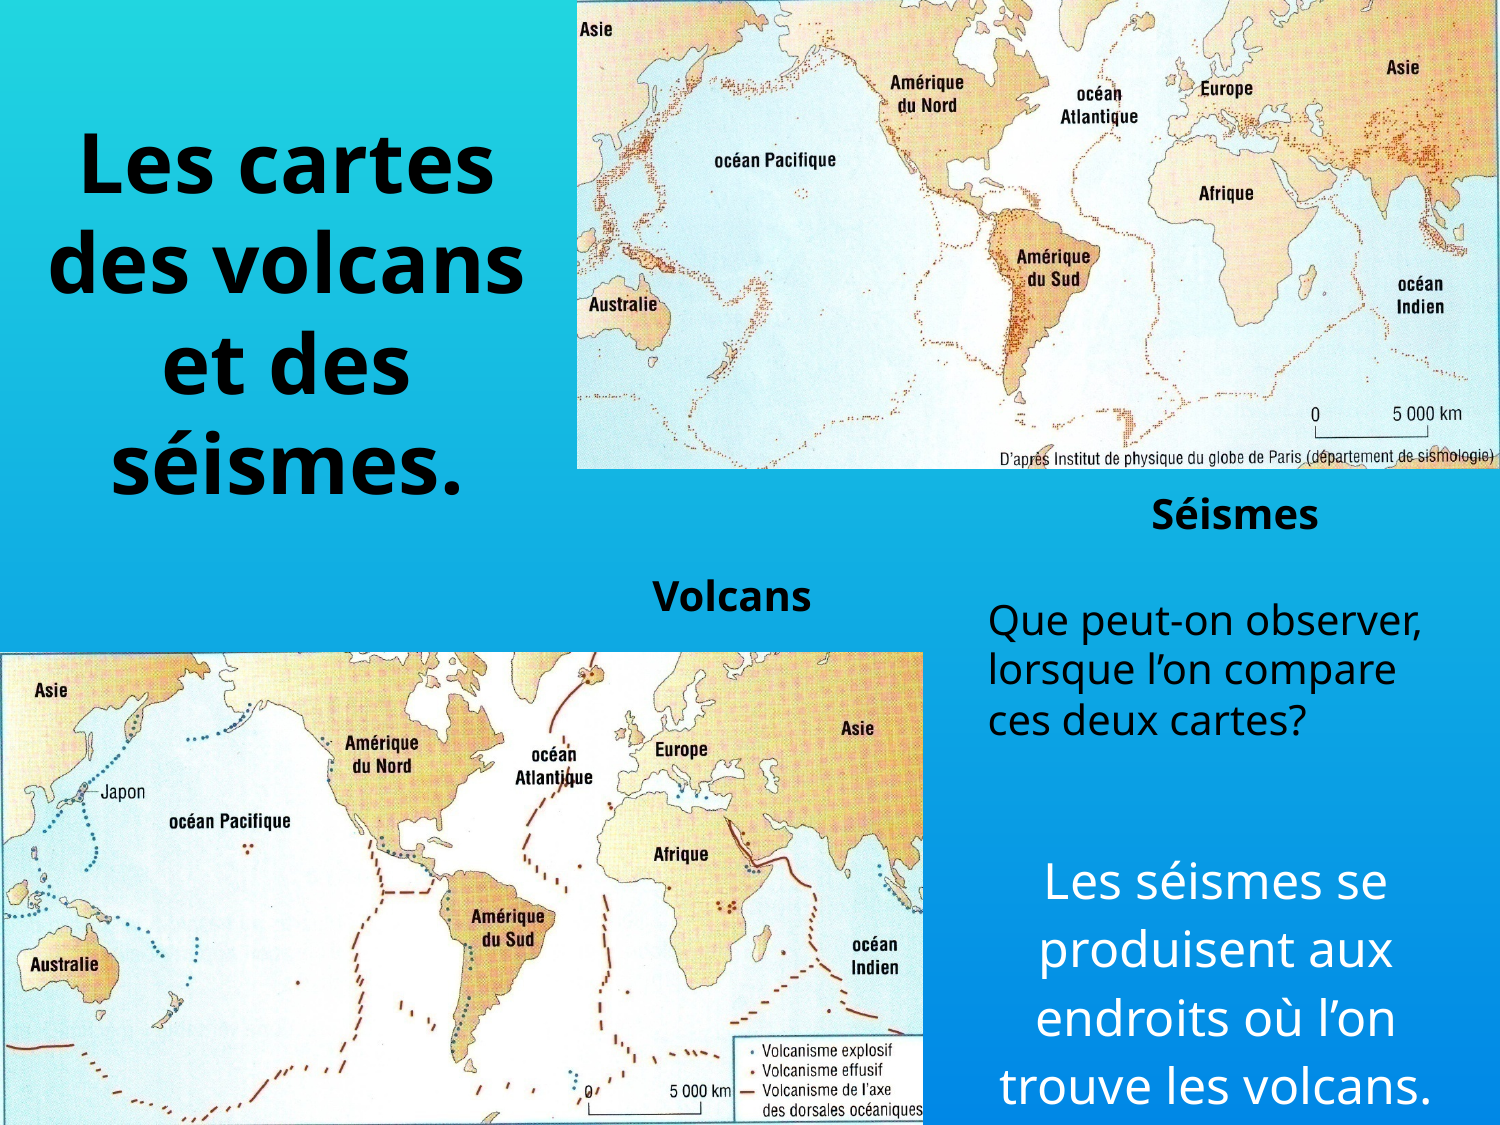

# Les cartes des volcans et des séismes.
Séismes
Volcans
Que peut-on observer, lorsque l’on compare ces deux cartes?
Les séismes se produisent aux endroits où l’on trouve les volcans.